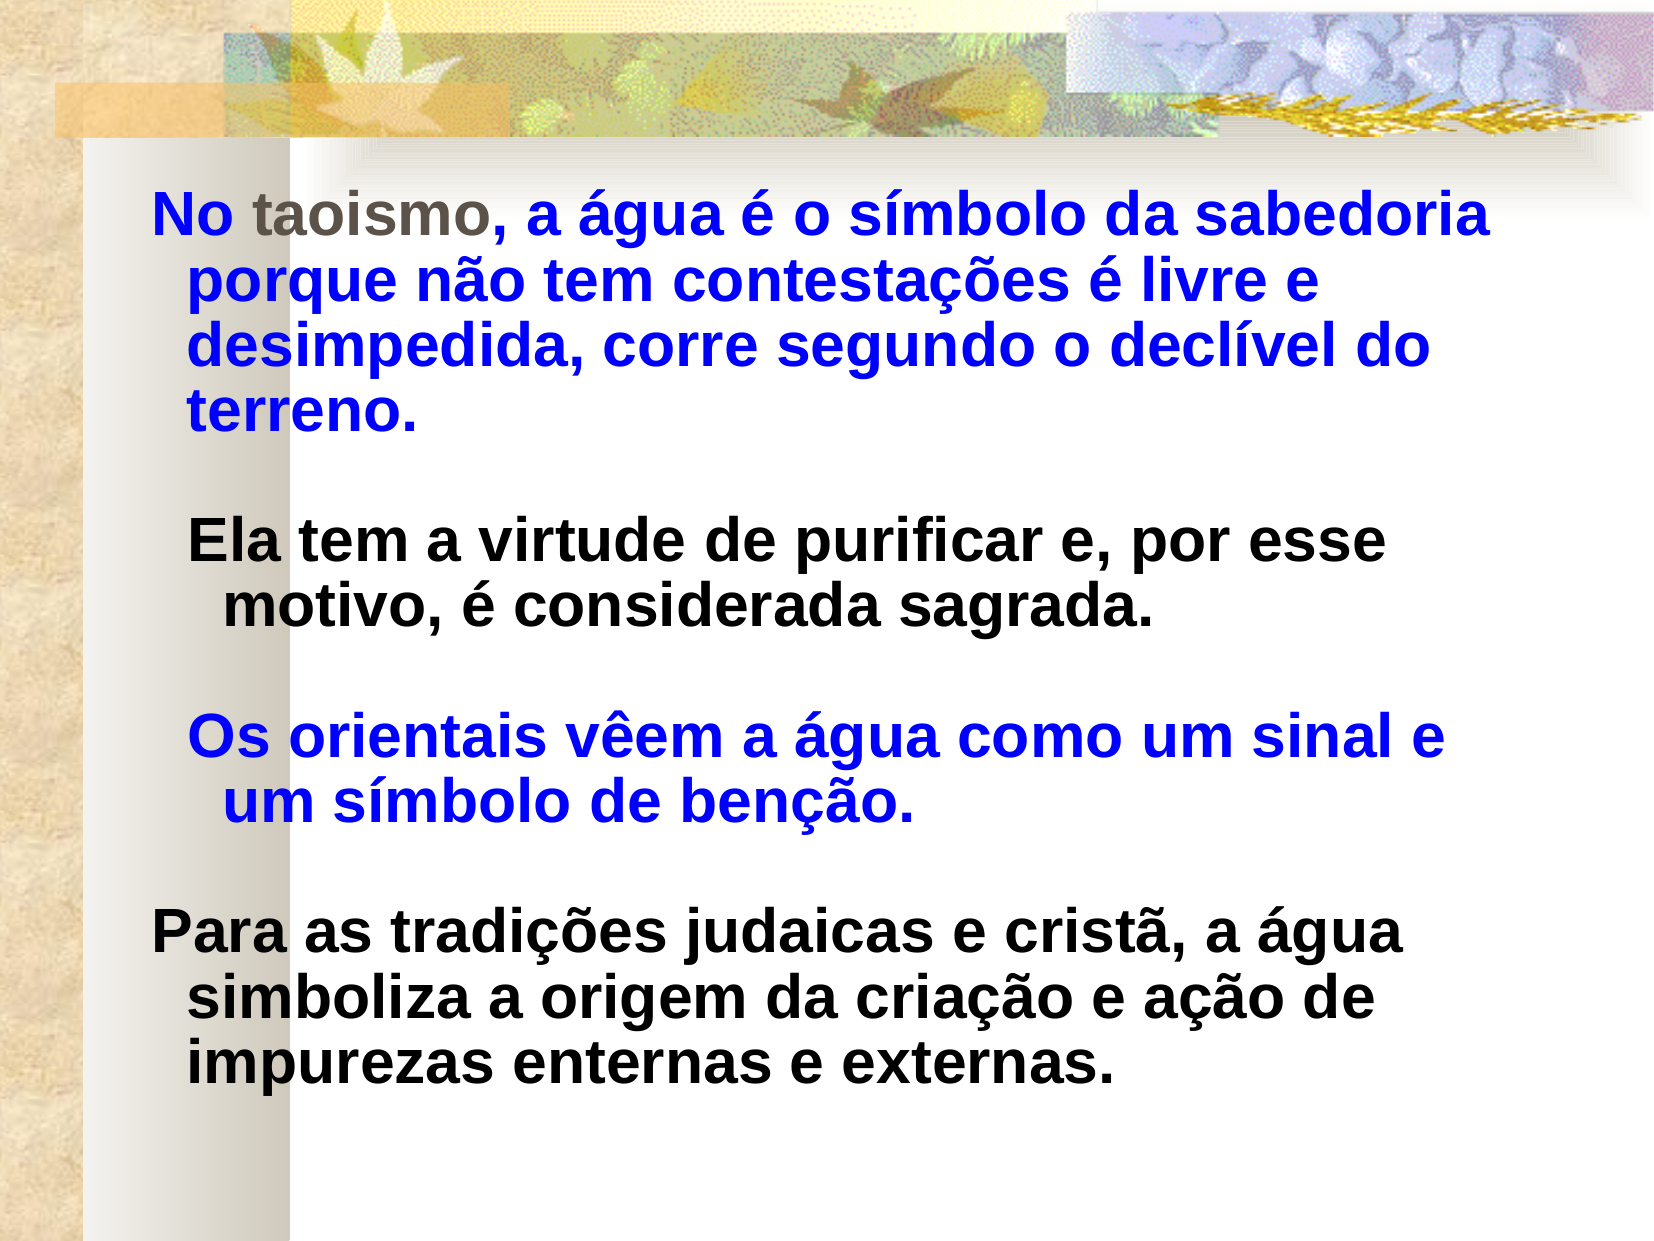

No taoismo, a água é o símbolo da sabedoria porque não tem contestações é livre e desimpedida, corre segundo o declível do terreno.
Ela tem a virtude de purificar e, por esse motivo, é considerada sagrada.
Os orientais vêem a água como um sinal e um símbolo de benção.
Para as tradições judaicas e cristã, a água simboliza a origem da criação e ação de impurezas enternas e externas.